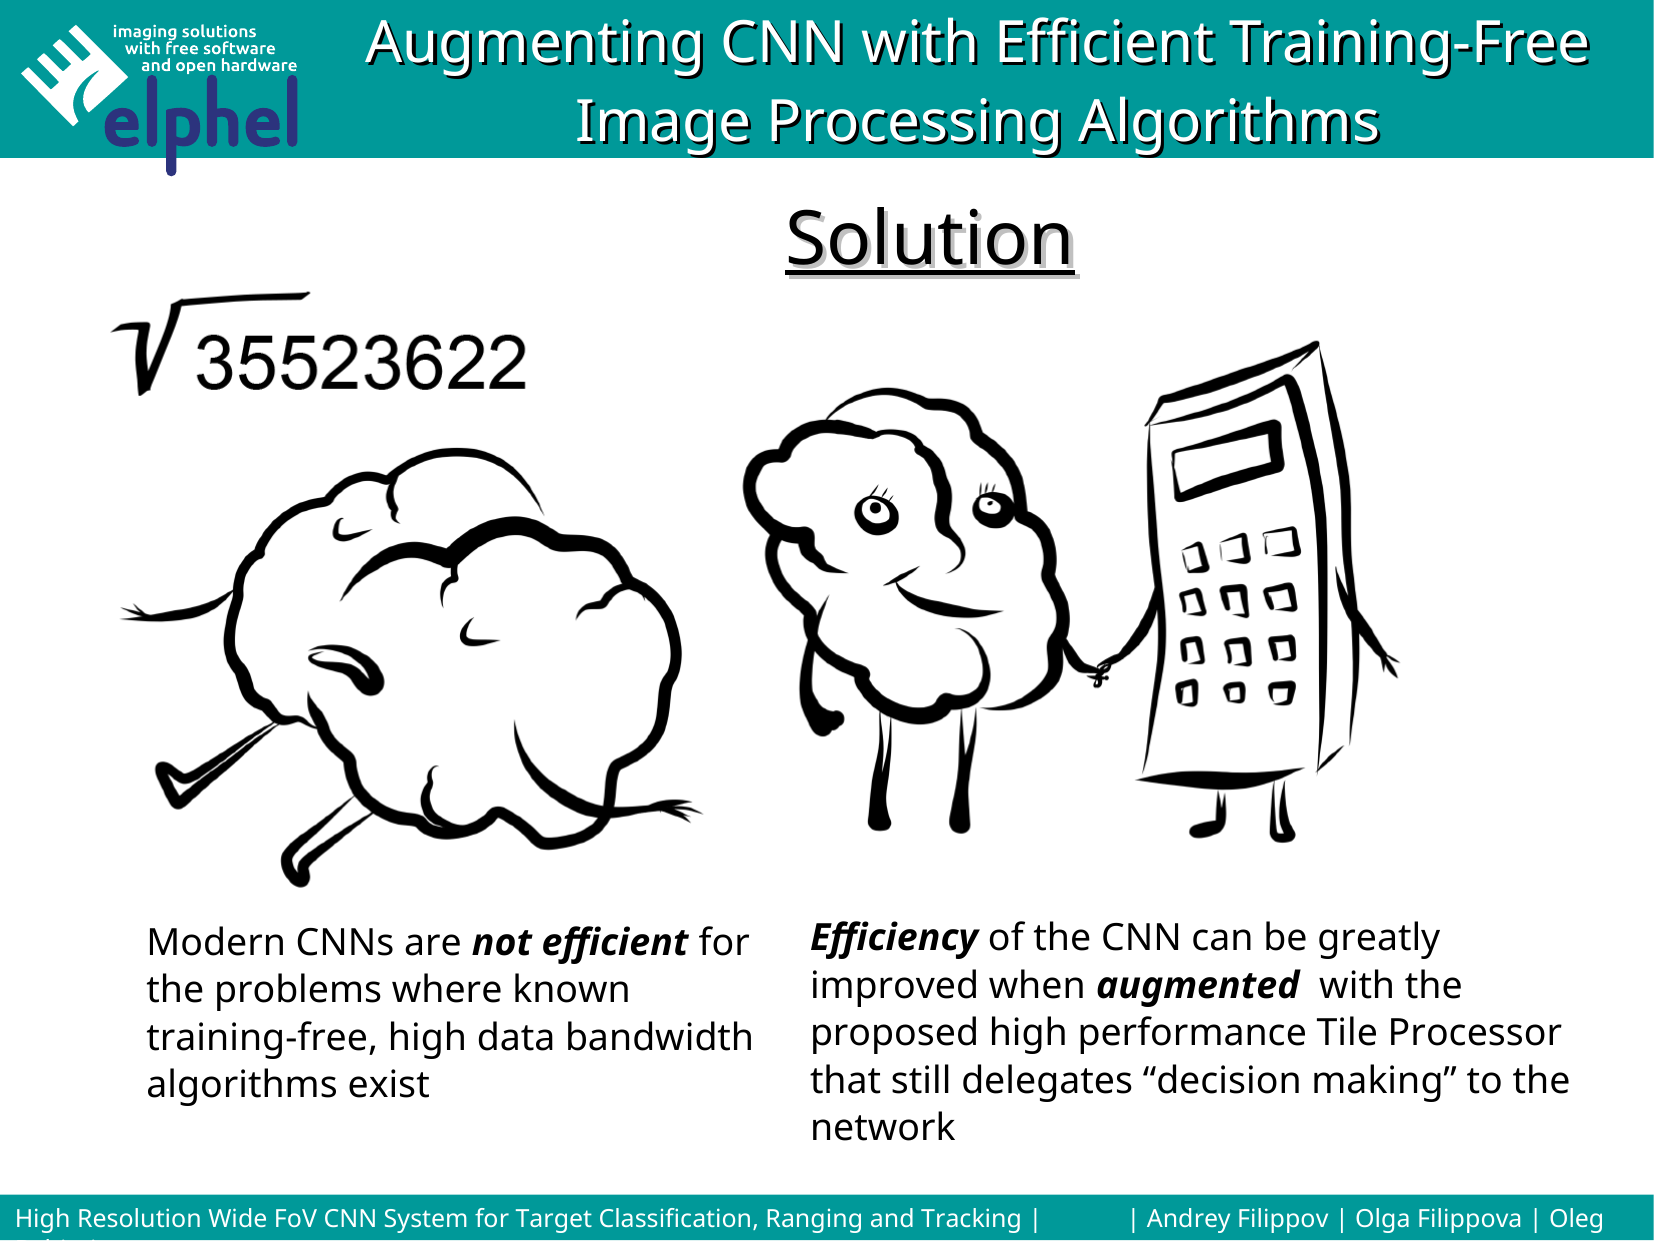

# Augmenting CNN with Efficient Training-Free Image Processing Algorithms
Solution
Efficiency of the CNN can be greatly improved when augmented with the proposed high performance Tile Processor that still delegates “decision making” to the network
Modern CNNs are not efficient for the problems where known training-free, high data bandwidth algorithms exist